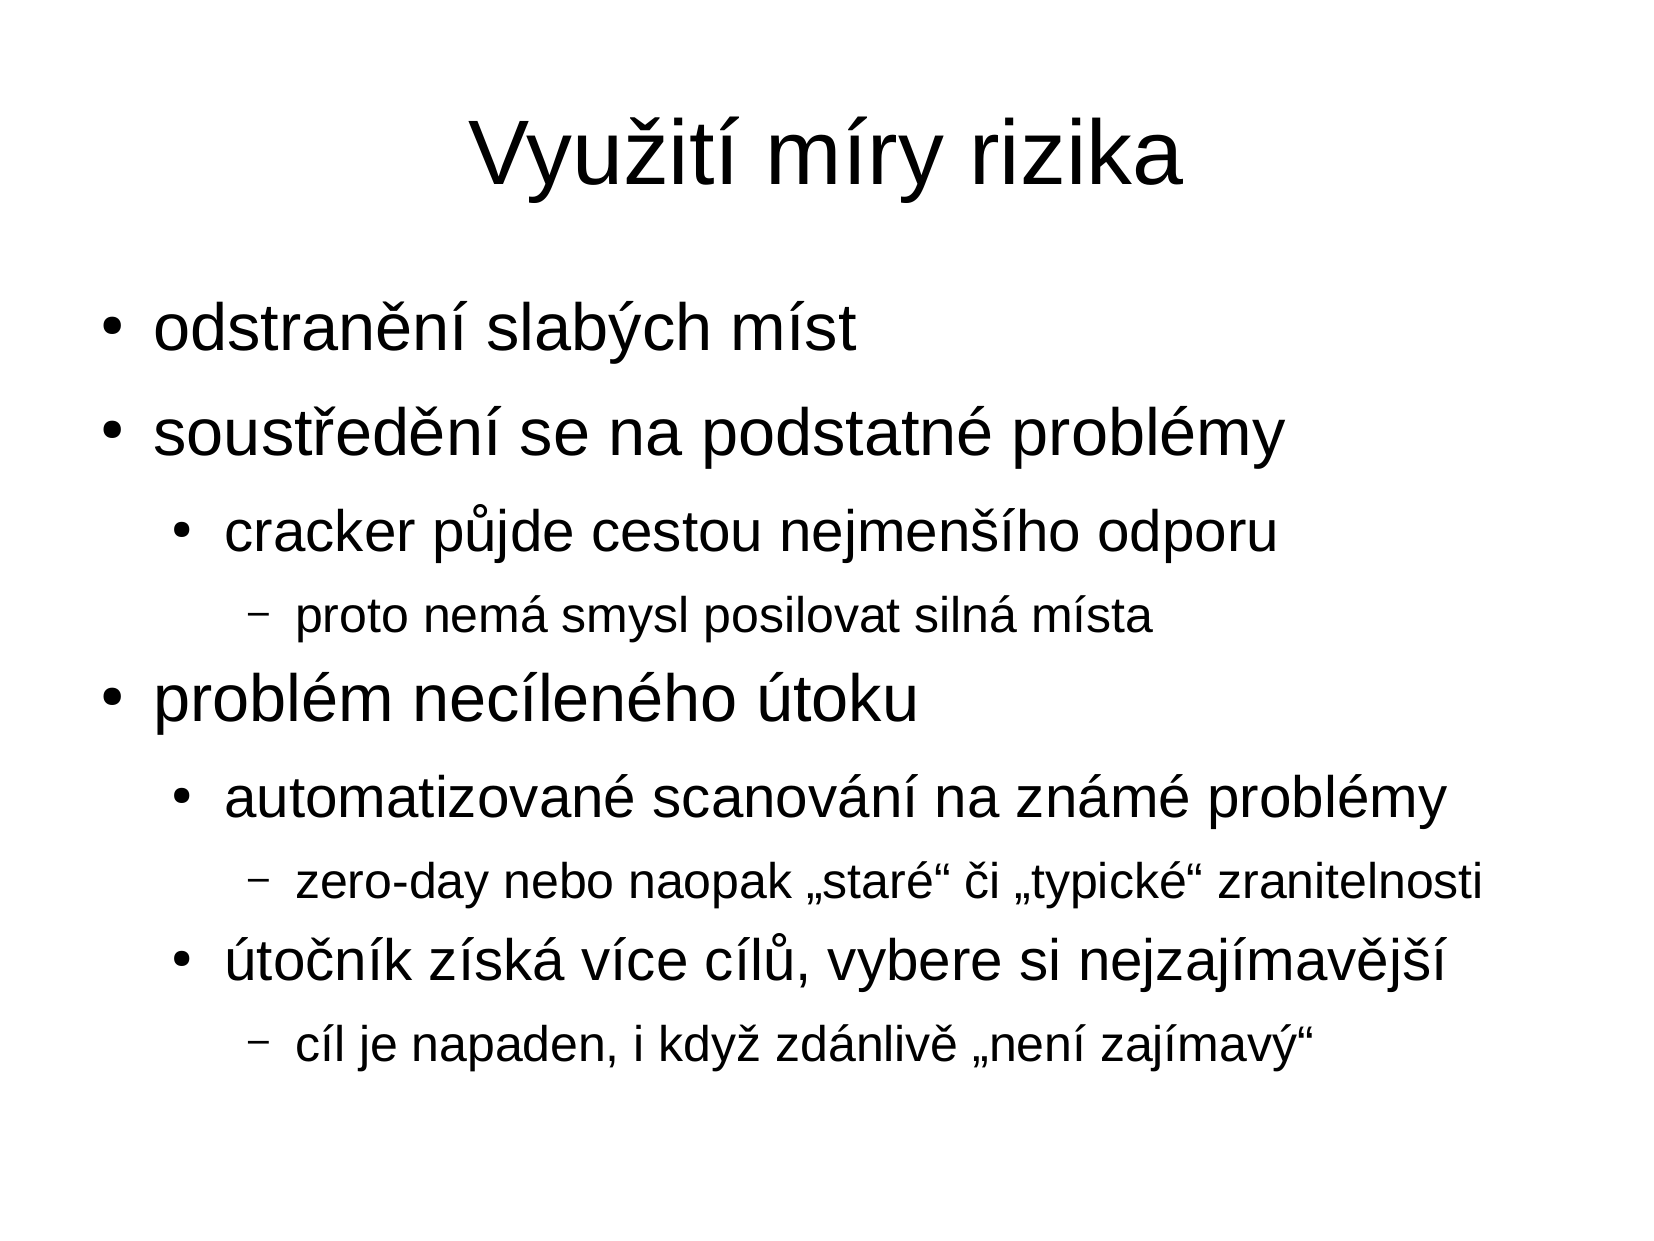

# Využití míry rizika
odstranění slabých míst
soustředění se na podstatné problémy
cracker půjde cestou nejmenšího odporu
proto nemá smysl posilovat silná místa
problém necíleného útoku
automatizované scanování na známé problémy
zero-day nebo naopak „staré“ či „typické“ zranitelnosti
útočník získá více cílů, vybere si nejzajímavější
cíl je napaden, i když zdánlivě „není zajímavý“